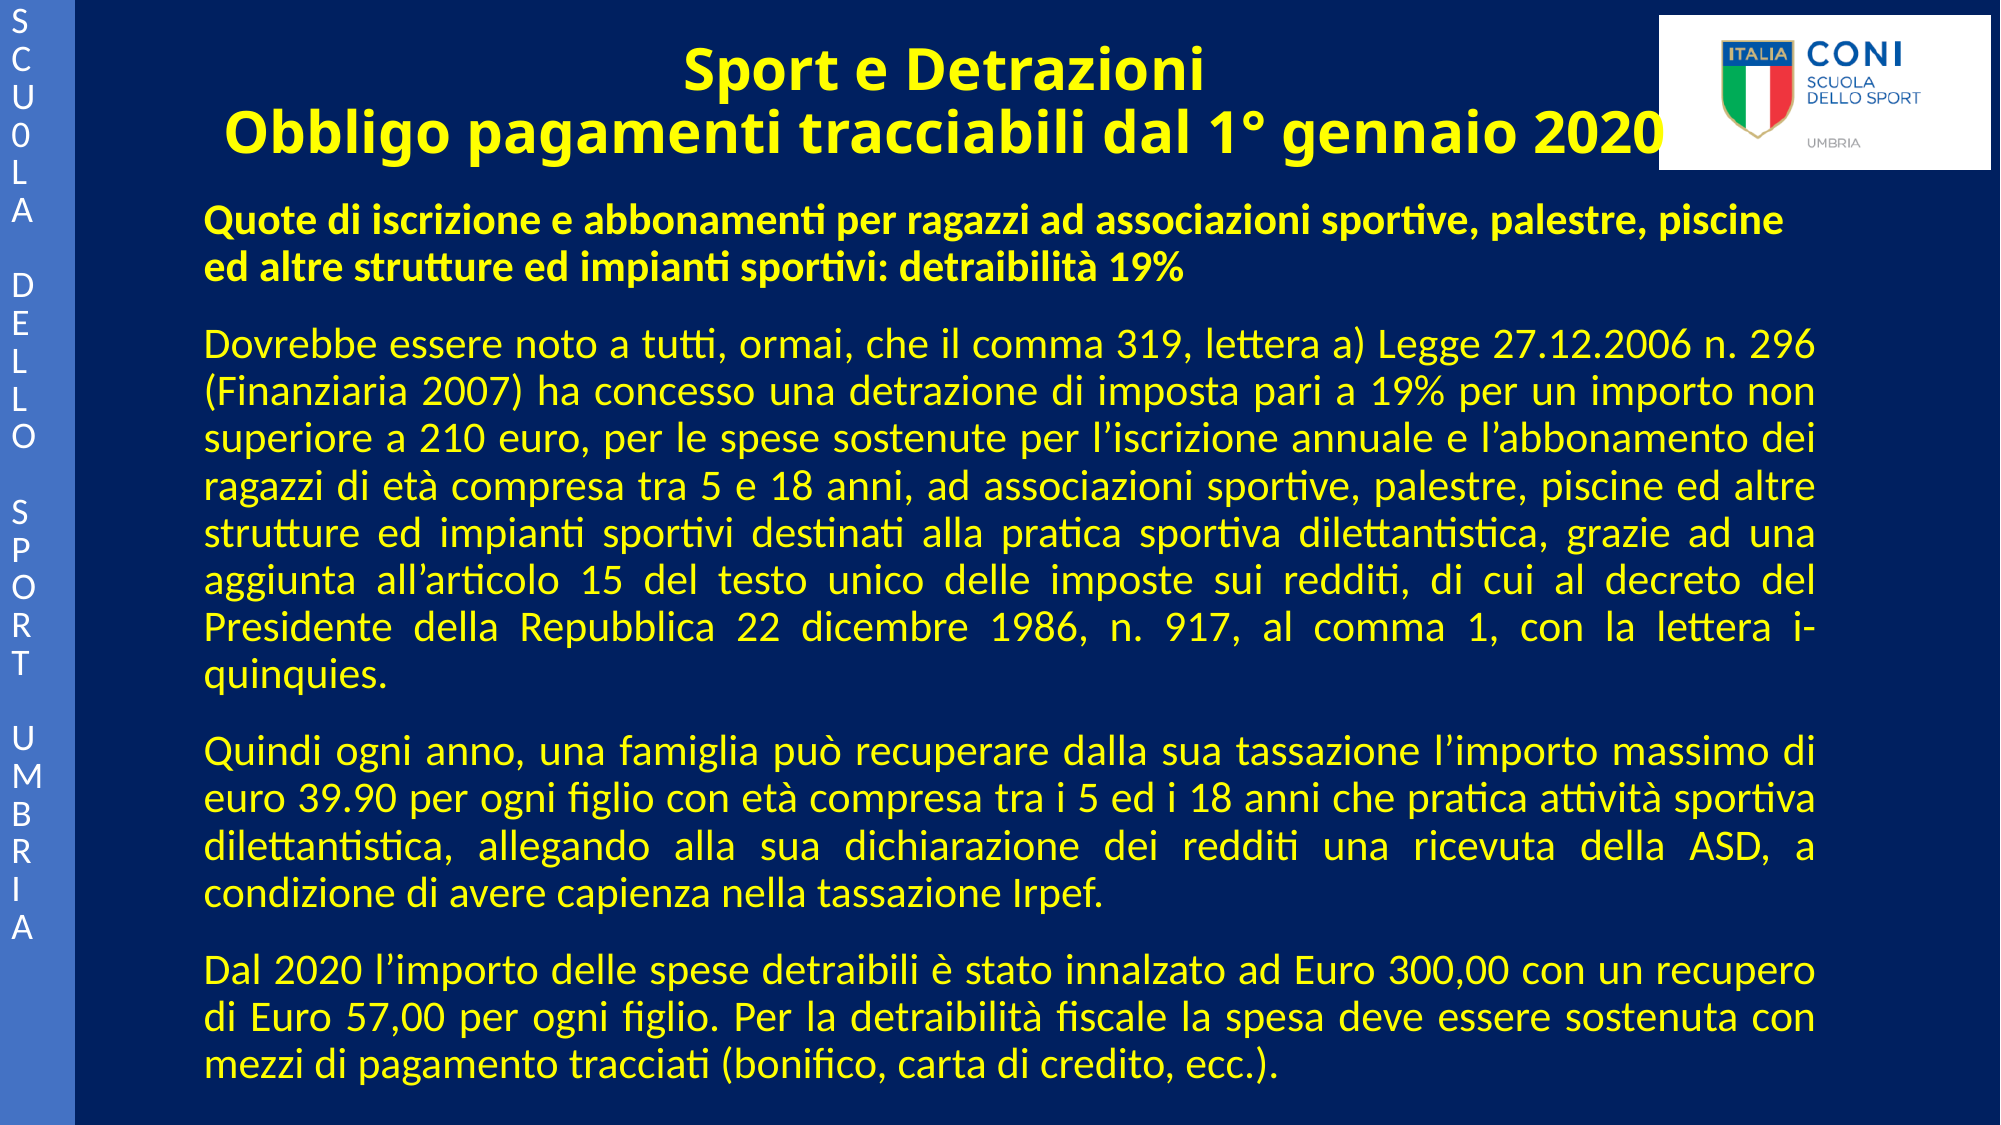

| S C U  0 L A D E L L O S P O R T U M B R I A |
| --- |
# Sport e Detrazioni Obbligo pagamenti tracciabili dal 1° gennaio 2020
Quote di iscrizione e abbonamenti per ragazzi ad associazioni sportive, palestre, piscine ed altre strutture ed impianti sportivi: detraibilità 19%
Dovrebbe essere noto a tutti, ormai, che il comma 319, lettera a) Legge 27.12.2006 n. 296 (Finanziaria 2007) ha concesso una detrazione di imposta pari a 19% per un importo non superiore a 210 euro, per le spese sostenute per l’iscrizione annuale e l’abbonamento dei ragazzi di età compresa tra 5 e 18 anni, ad associazioni sportive, palestre, piscine ed altre strutture ed impianti sportivi destinati alla pratica sportiva dilettantistica, grazie ad una aggiunta all’articolo 15 del testo unico delle imposte sui redditi, di cui al decreto del Presidente della Repubblica 22 dicembre 1986, n. 917, al comma 1, con la lettera i-quinquies.
Quindi ogni anno, una famiglia può recuperare dalla sua tassazione l’importo massimo di euro 39.90 per ogni figlio con età compresa tra i 5 ed i 18 anni che pratica attività sportiva dilettantistica, allegando alla sua dichiarazione dei redditi una ricevuta della ASD, a condizione di avere capienza nella tassazione Irpef.
Dal 2020 l’importo delle spese detraibili è stato innalzato ad Euro 300,00 con un recupero di Euro 57,00 per ogni figlio. Per la detraibilità fiscale la spesa deve essere sostenuta con mezzi di pagamento tracciati (bonifico, carta di credito, ecc.).